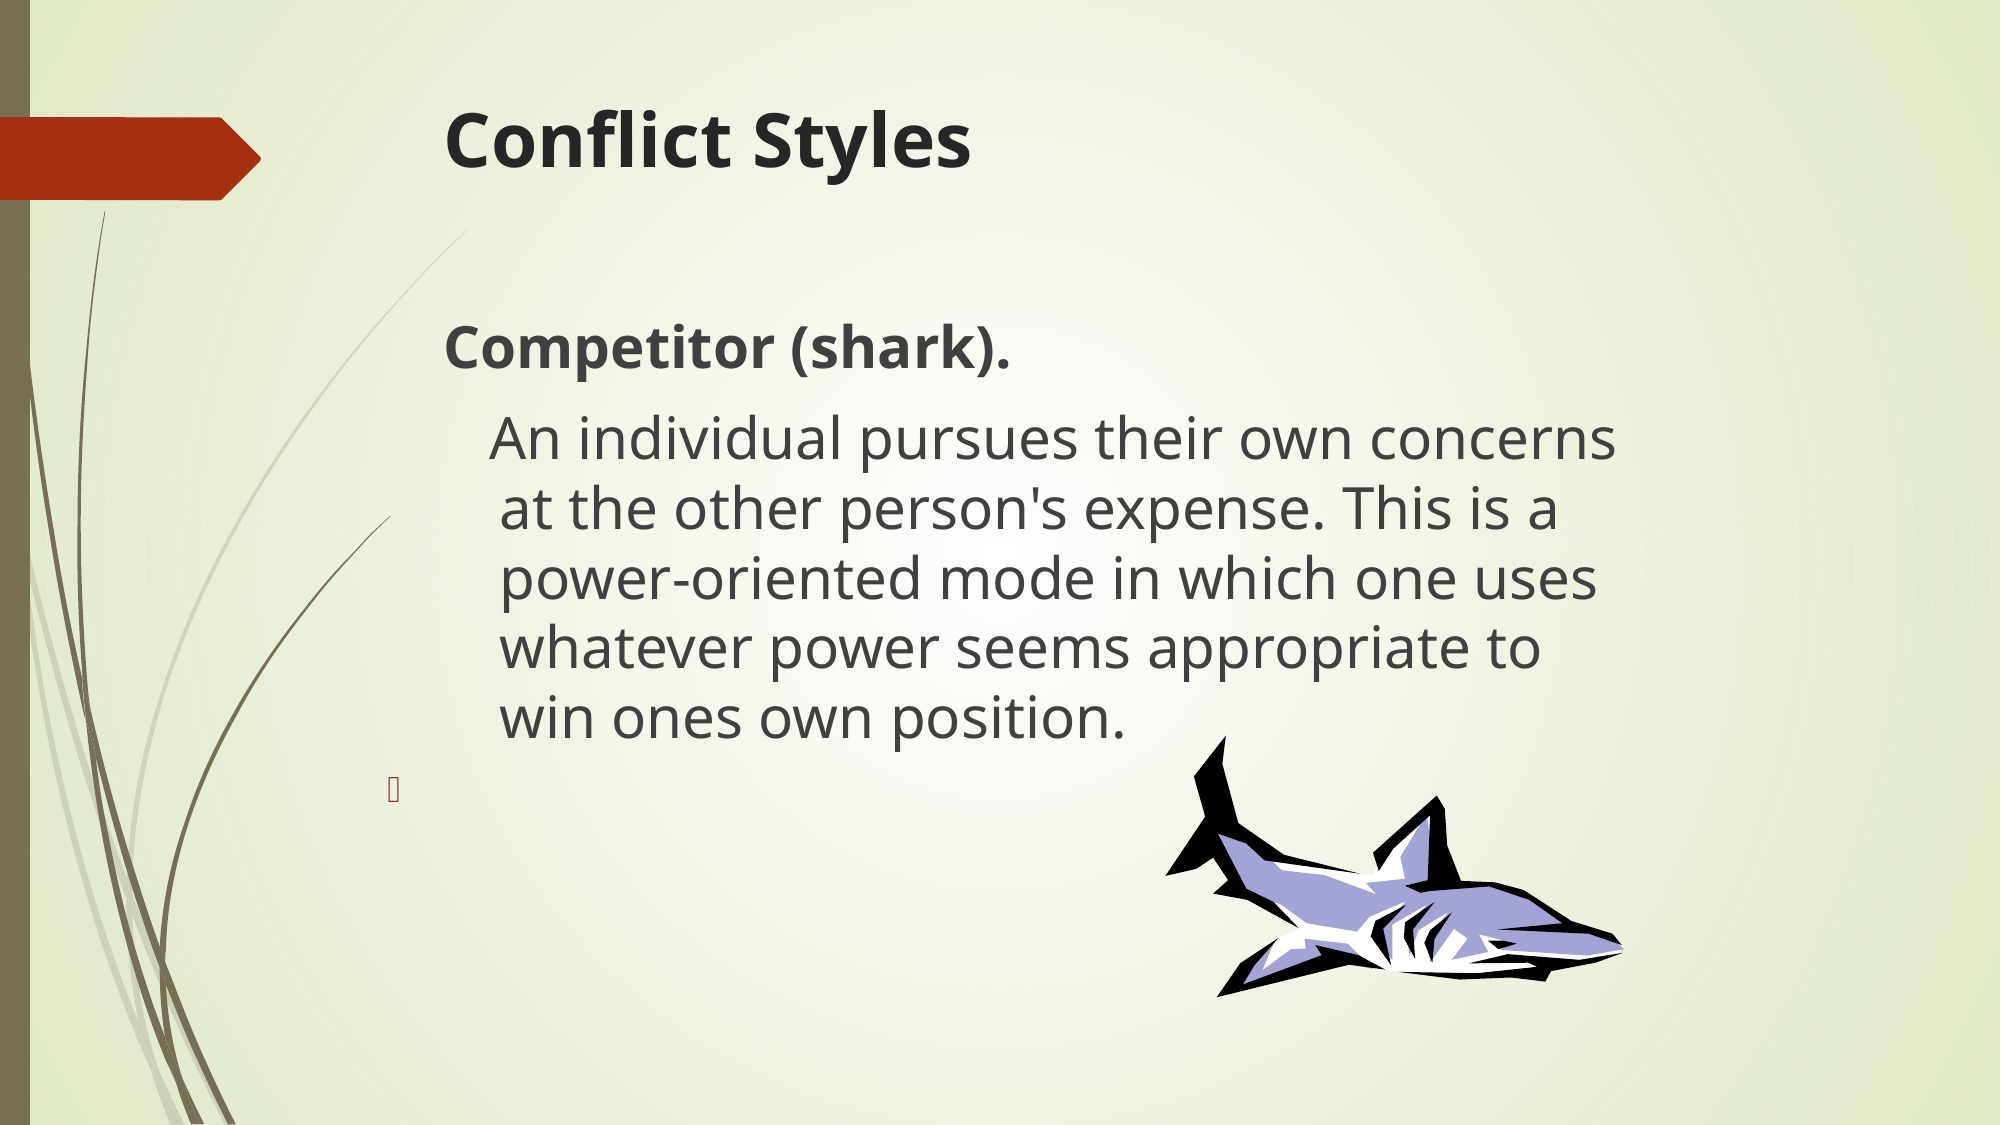

# Conflict Styles
Competitor (shark).
 An individual pursues their own concerns at the other person's expense. This is a power-oriented mode in which one uses whatever power seems appropriate to win ones own position.